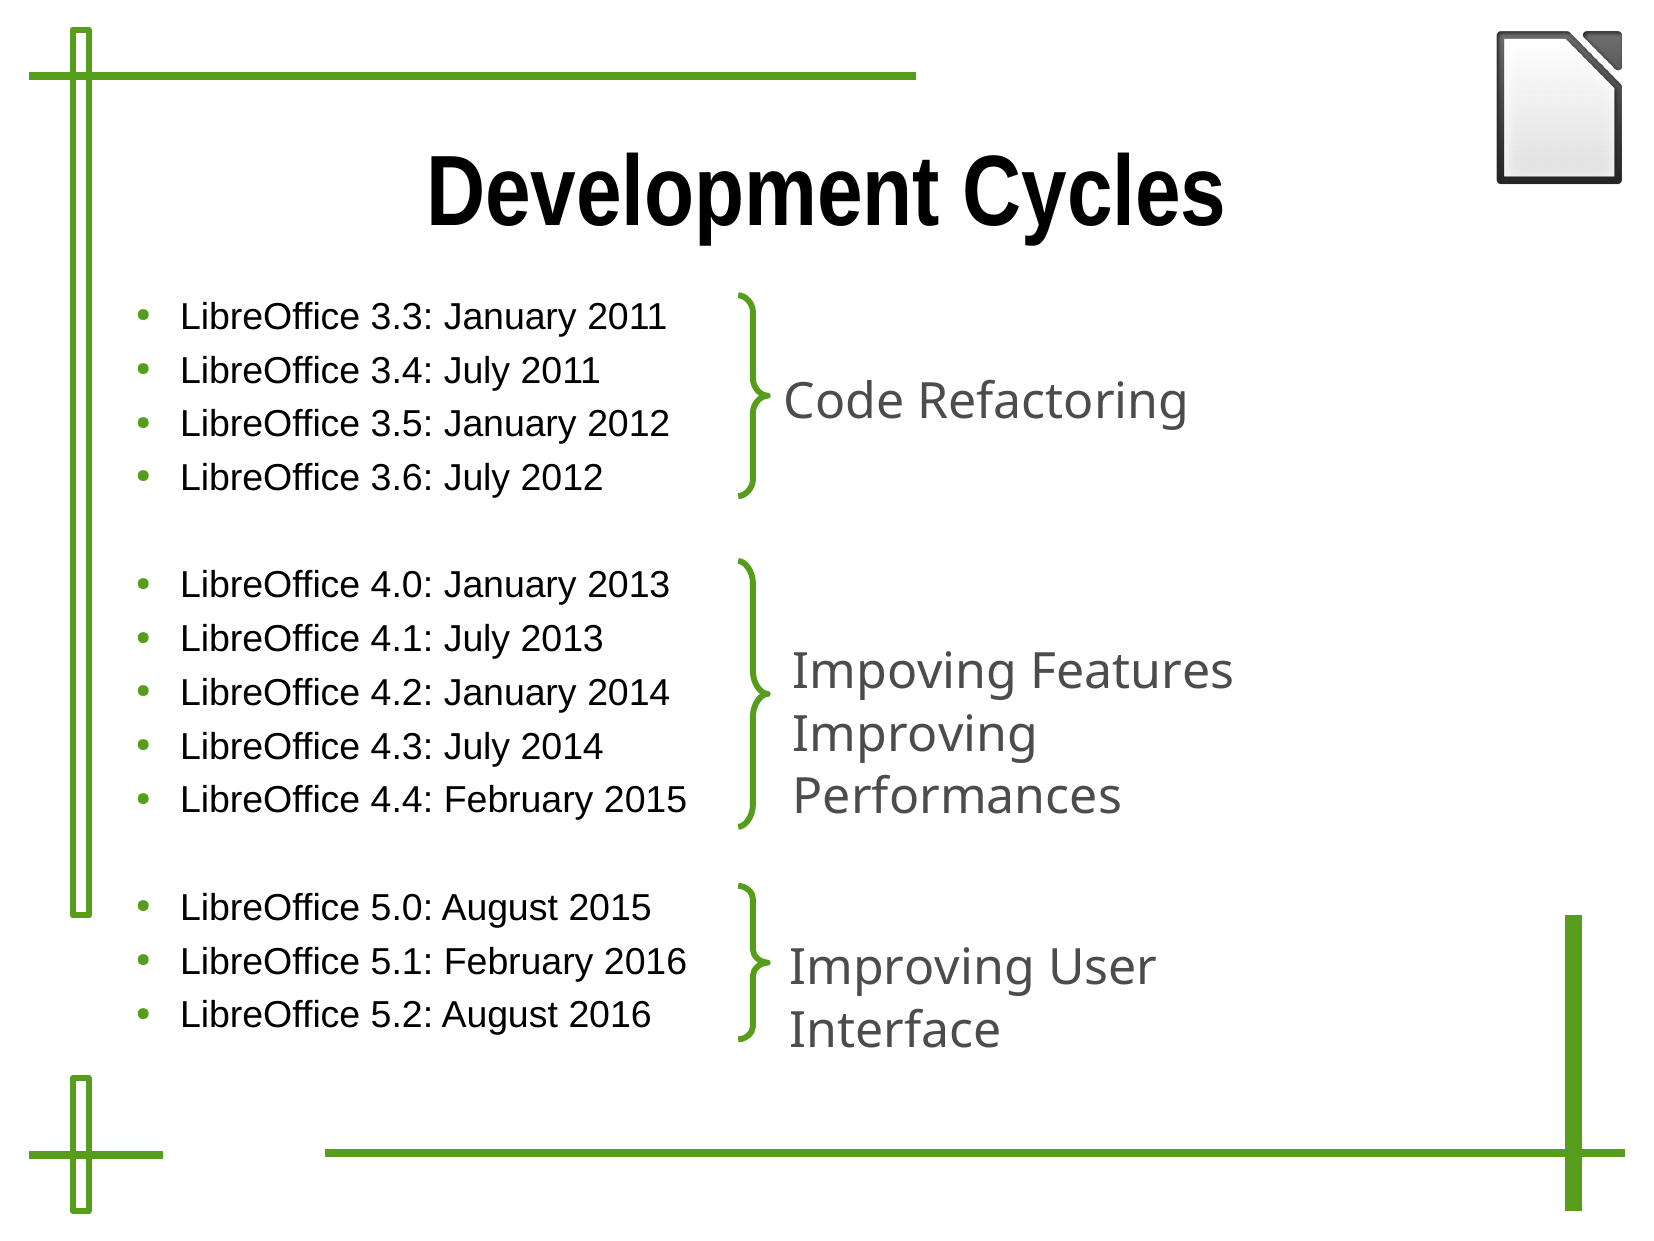

# Development Cycles
LibreOffice 3.3: January 2011
LibreOffice 3.4: July 2011
LibreOffice 3.5: January 2012
LibreOffice 3.6: July 2012
LibreOffice 4.0: January 2013
LibreOffice 4.1: July 2013
LibreOffice 4.2: January 2014
LibreOffice 4.3: July 2014
LibreOffice 4.4: February 2015
LibreOffice 5.0: August 2015
LibreOffice 5.1: February 2016
LibreOffice 5.2: August 2016
Code Refactoring
Impoving Features
Improving Performances
Improving User Interface